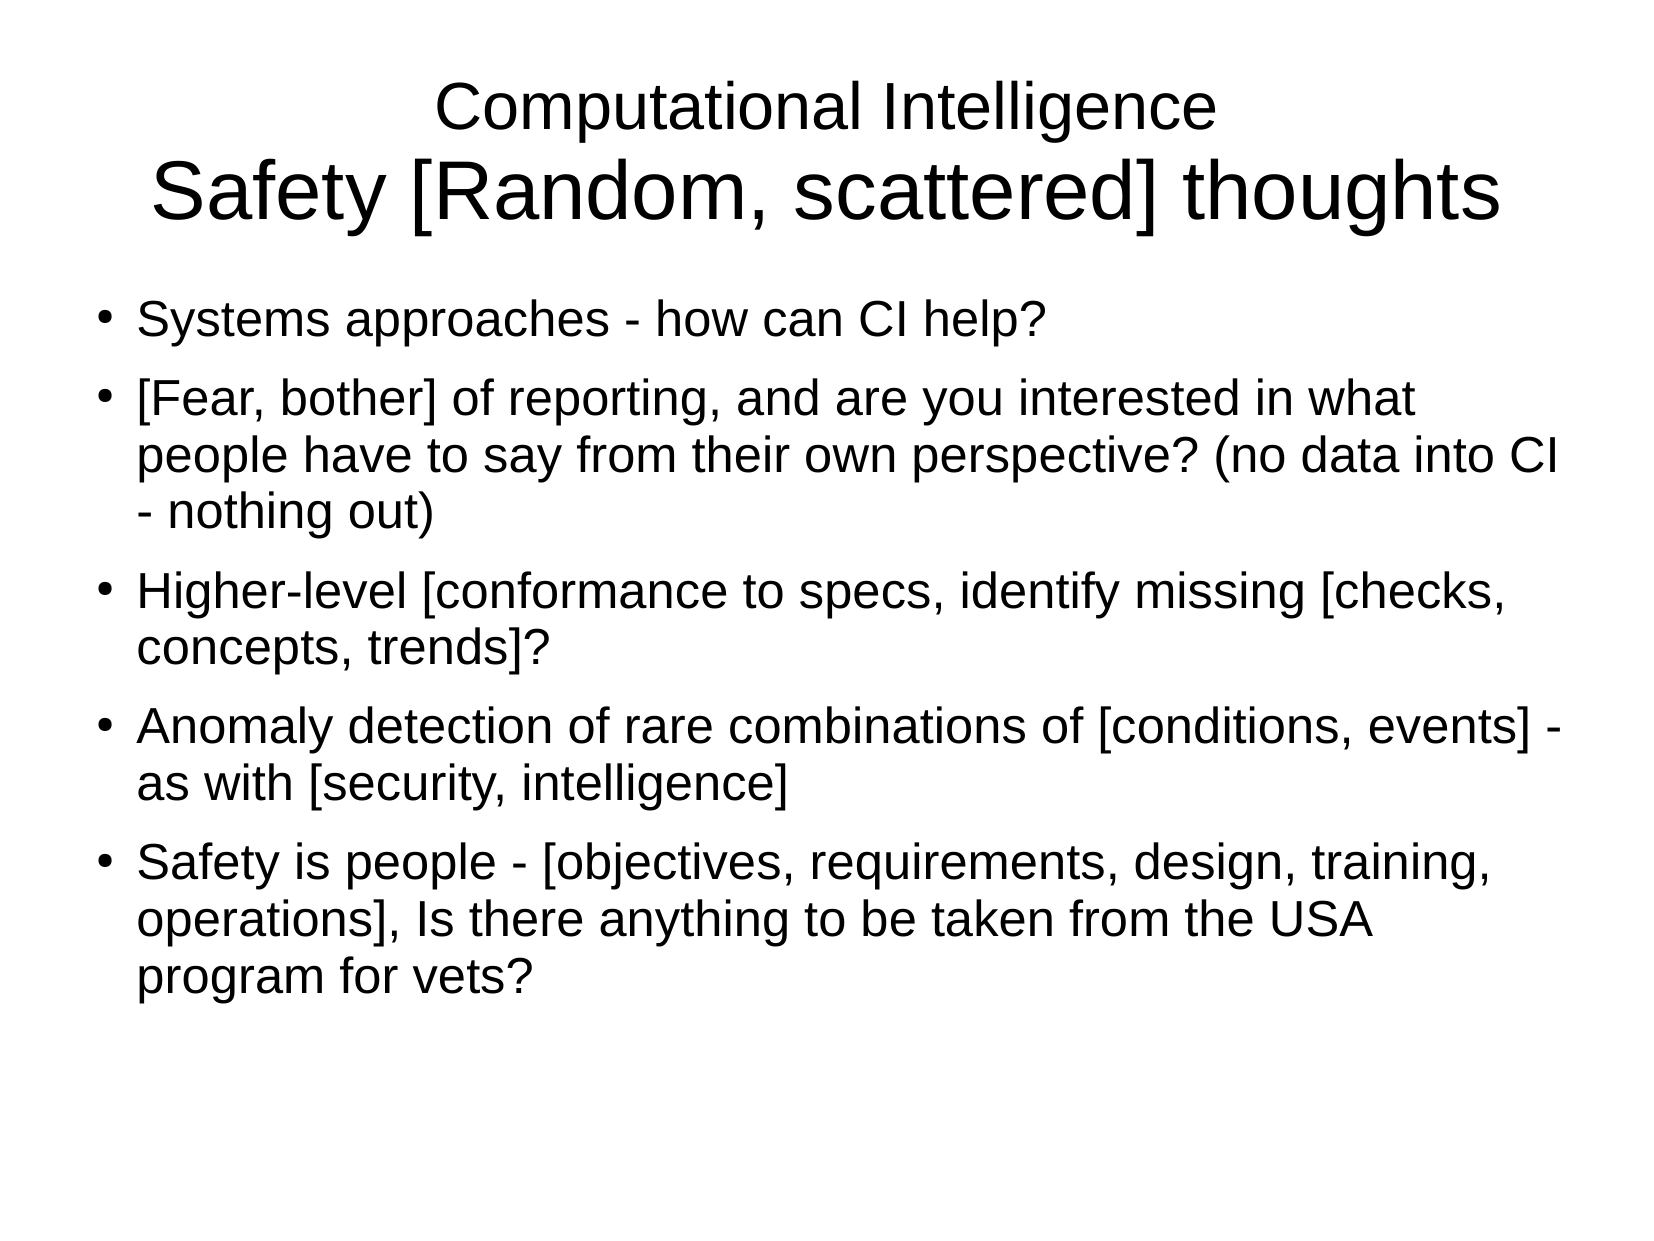

# Computational Intelligence Safety [Random, scattered] thoughts
Systems approaches - how can CI help?
[Fear, bother] of reporting, and are you interested in what people have to say from their own perspective? (no data into CI - nothing out)
Higher-level [conformance to specs, identify missing [checks, concepts, trends]?
Anomaly detection of rare combinations of [conditions, events] - as with [security, intelligence]
Safety is people - [objectives, requirements, design, training, operations], Is there anything to be taken from the USA program for vets?